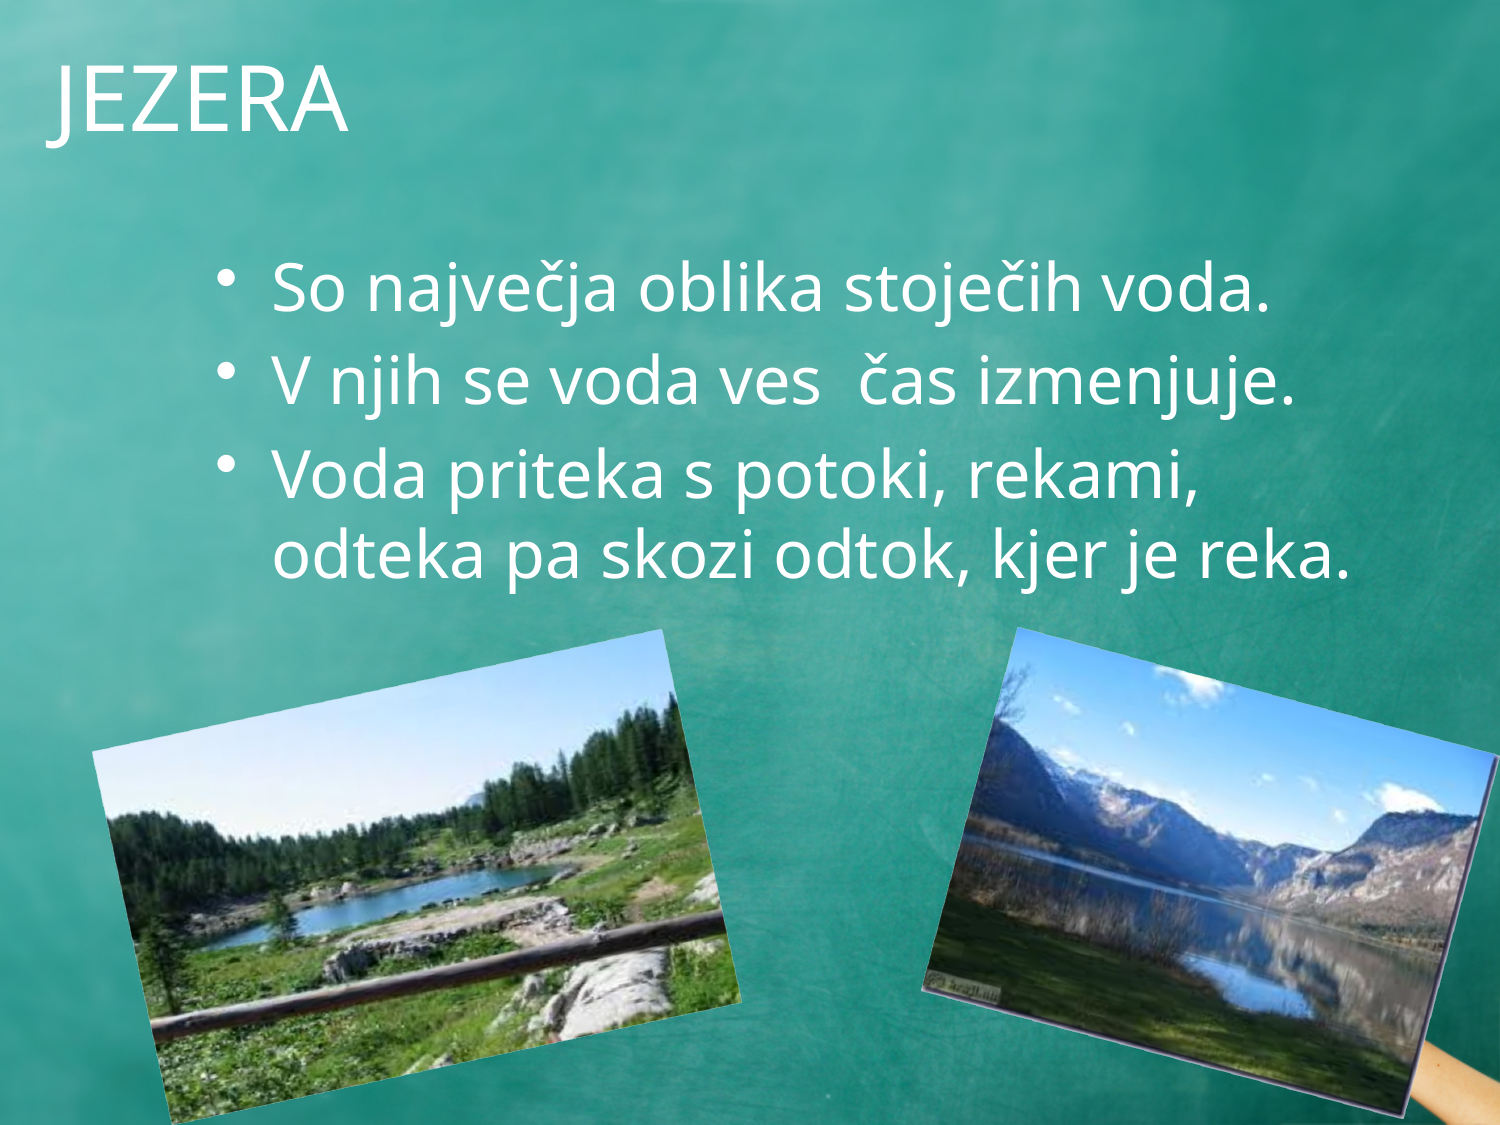

# JEZERA
So največja oblika stoječih voda.
V njih se voda ves čas izmenjuje.
Voda priteka s potoki, rekami, odteka pa skozi odtok, kjer je reka.